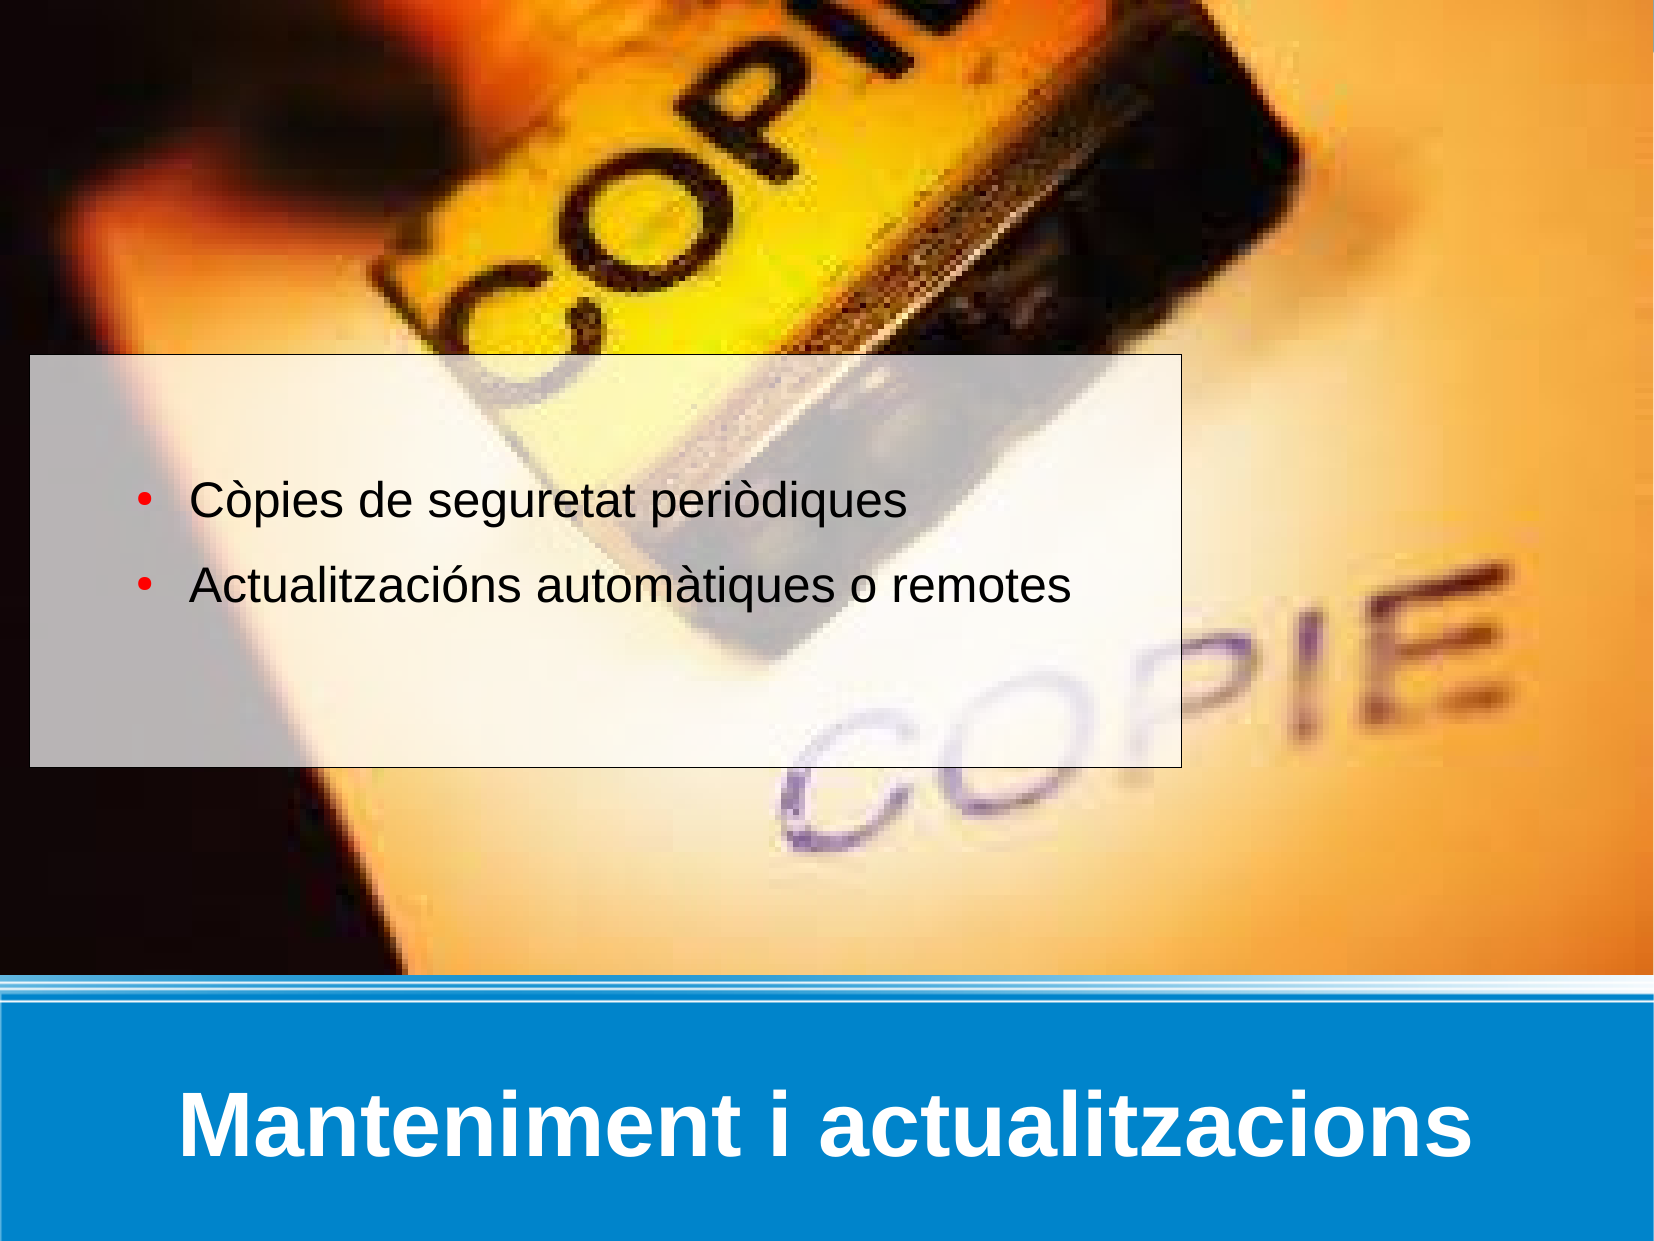

Còpies de seguretat periòdiques
Actualitzacións automàtiques o remotes
# Manteniment i actualitzacions